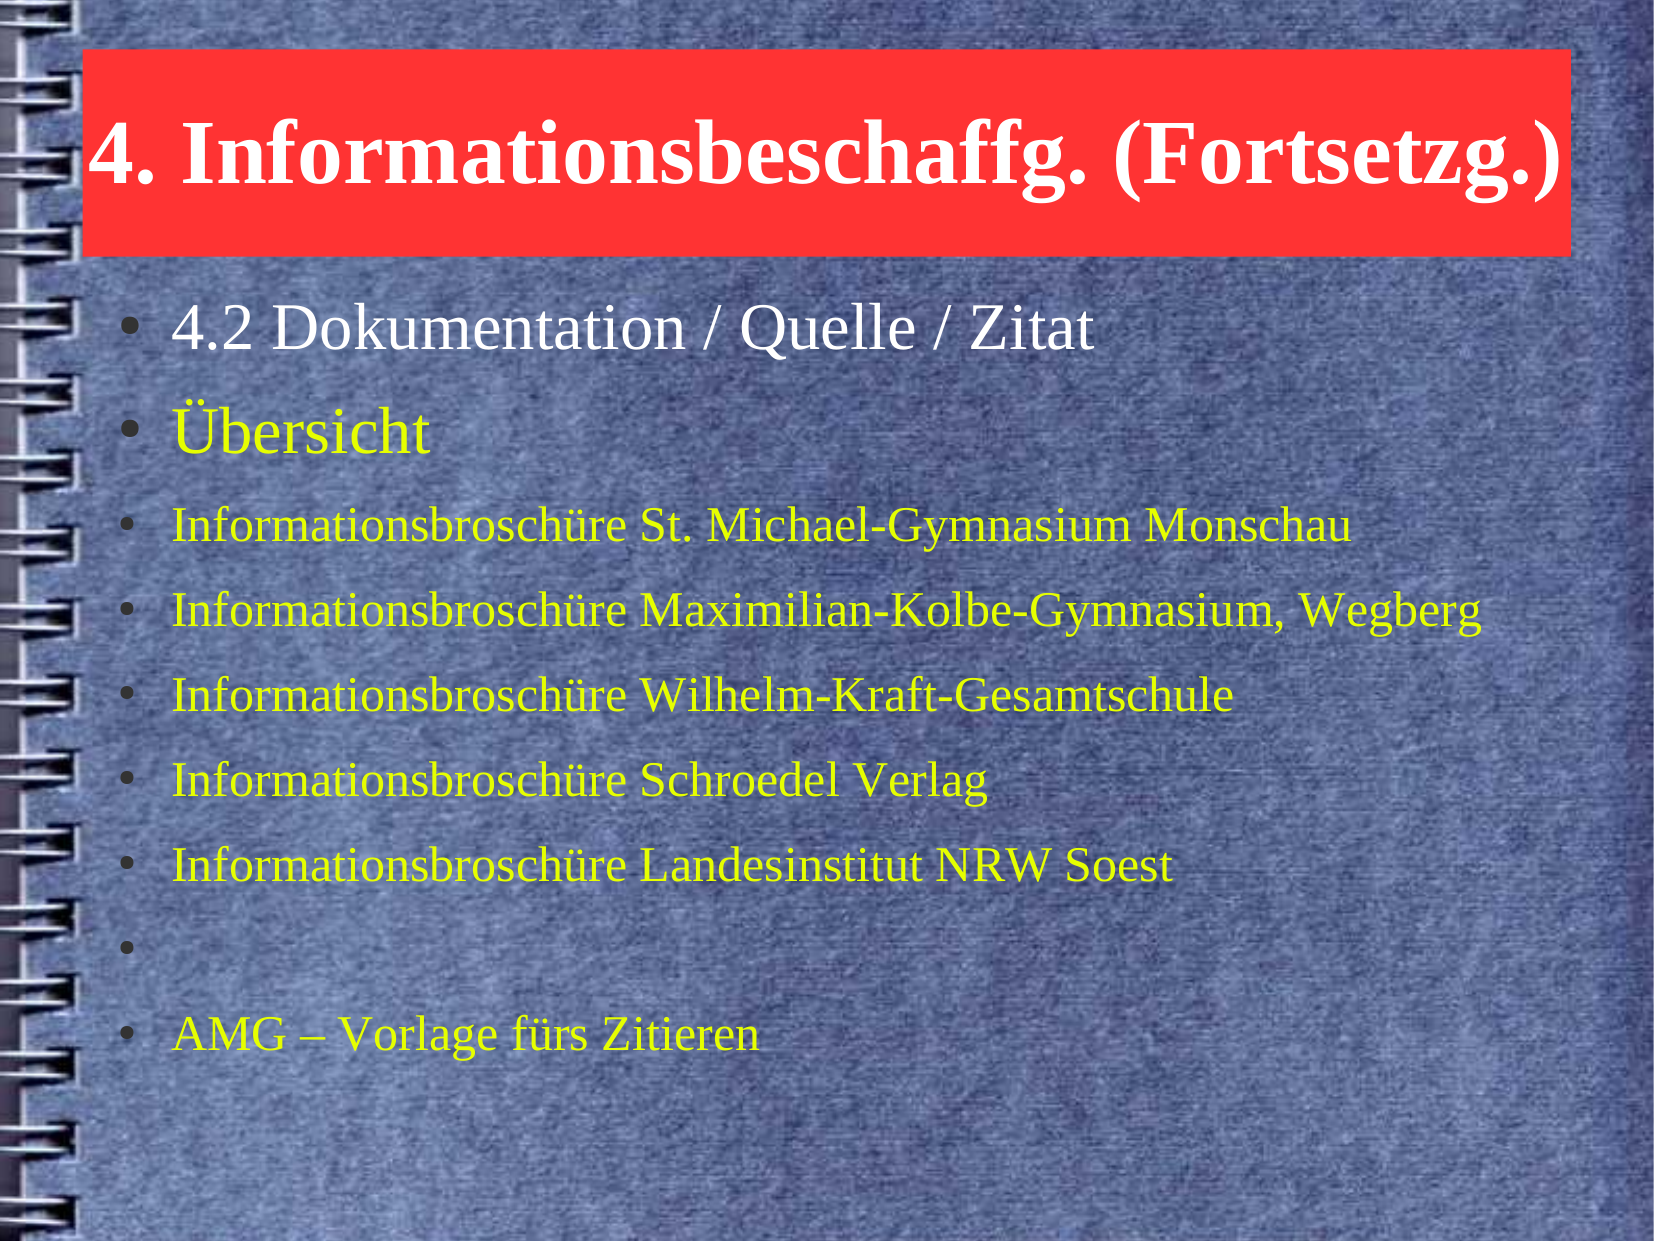

# 4. Informationsbeschaffg. (Fortsetzg.)
4.2 Dokumentation / Quelle / Zitat
Übersicht
Informationsbroschüre St. Michael-Gymnasium Monschau
Informationsbroschüre Maximilian-Kolbe-Gymnasium, Wegberg
Informationsbroschüre Wilhelm-Kraft-Gesamtschule
Informationsbroschüre Schroedel Verlag
Informationsbroschüre Landesinstitut NRW Soest
AMG – Vorlage fürs Zitieren